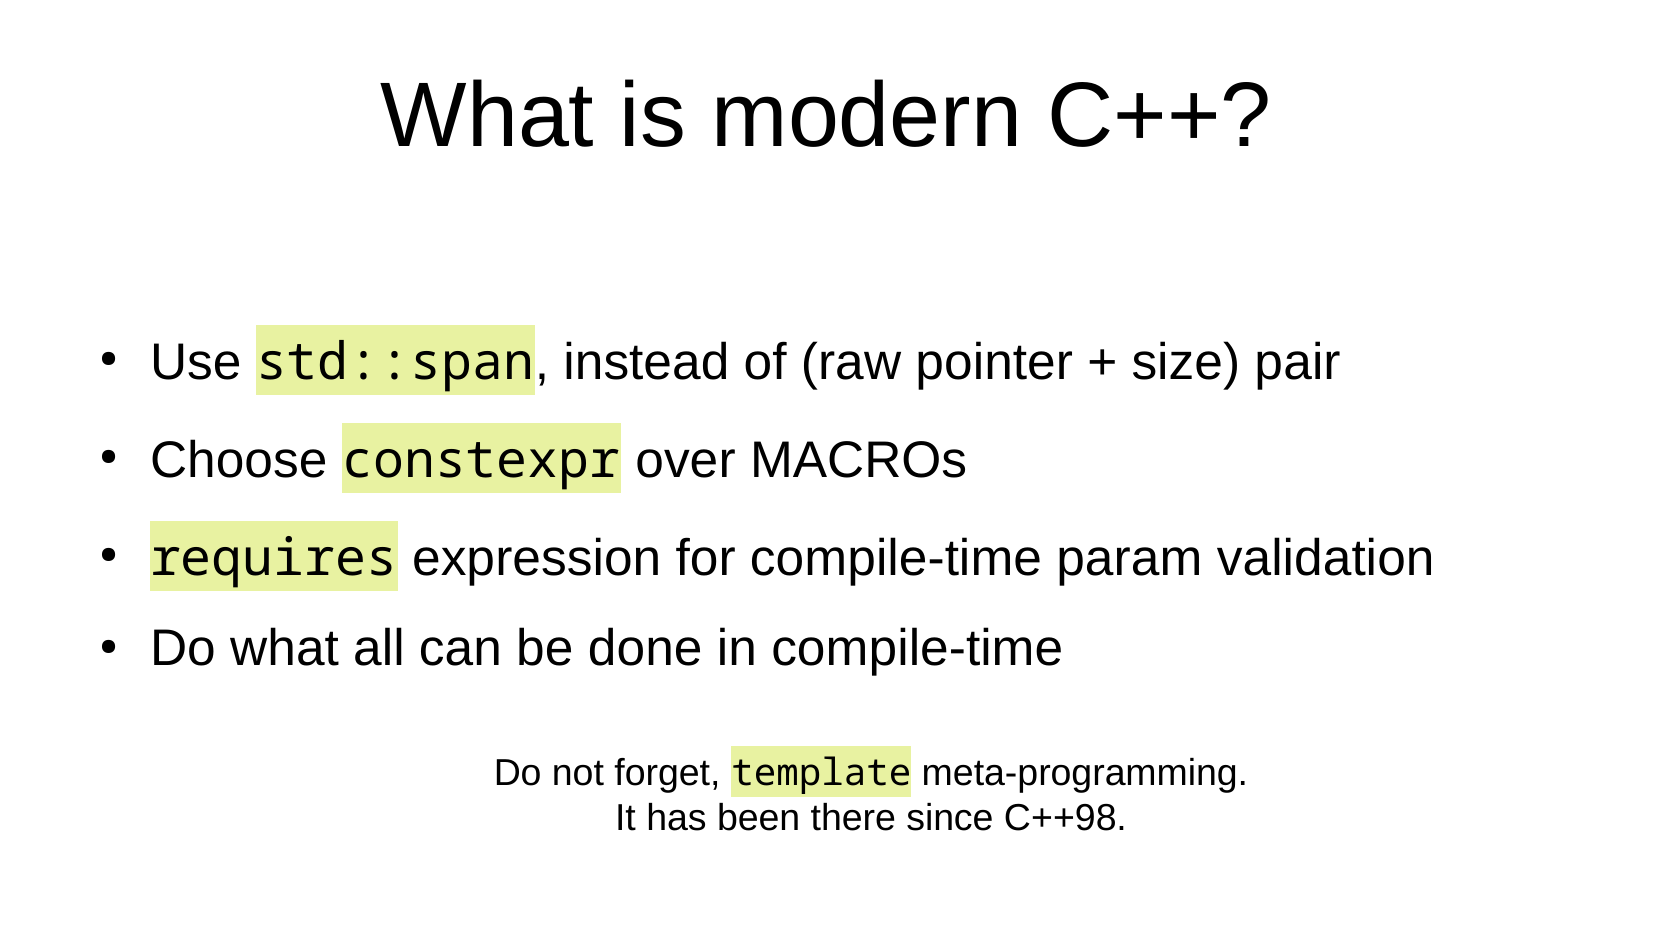

# What is modern C++?
Use std::span, instead of (raw pointer + size) pair
Choose constexpr over MACROs
requires expression for compile-time param validation
Do what all can be done in compile-time
Do not forget, template meta-programming.
It has been there since C++98.